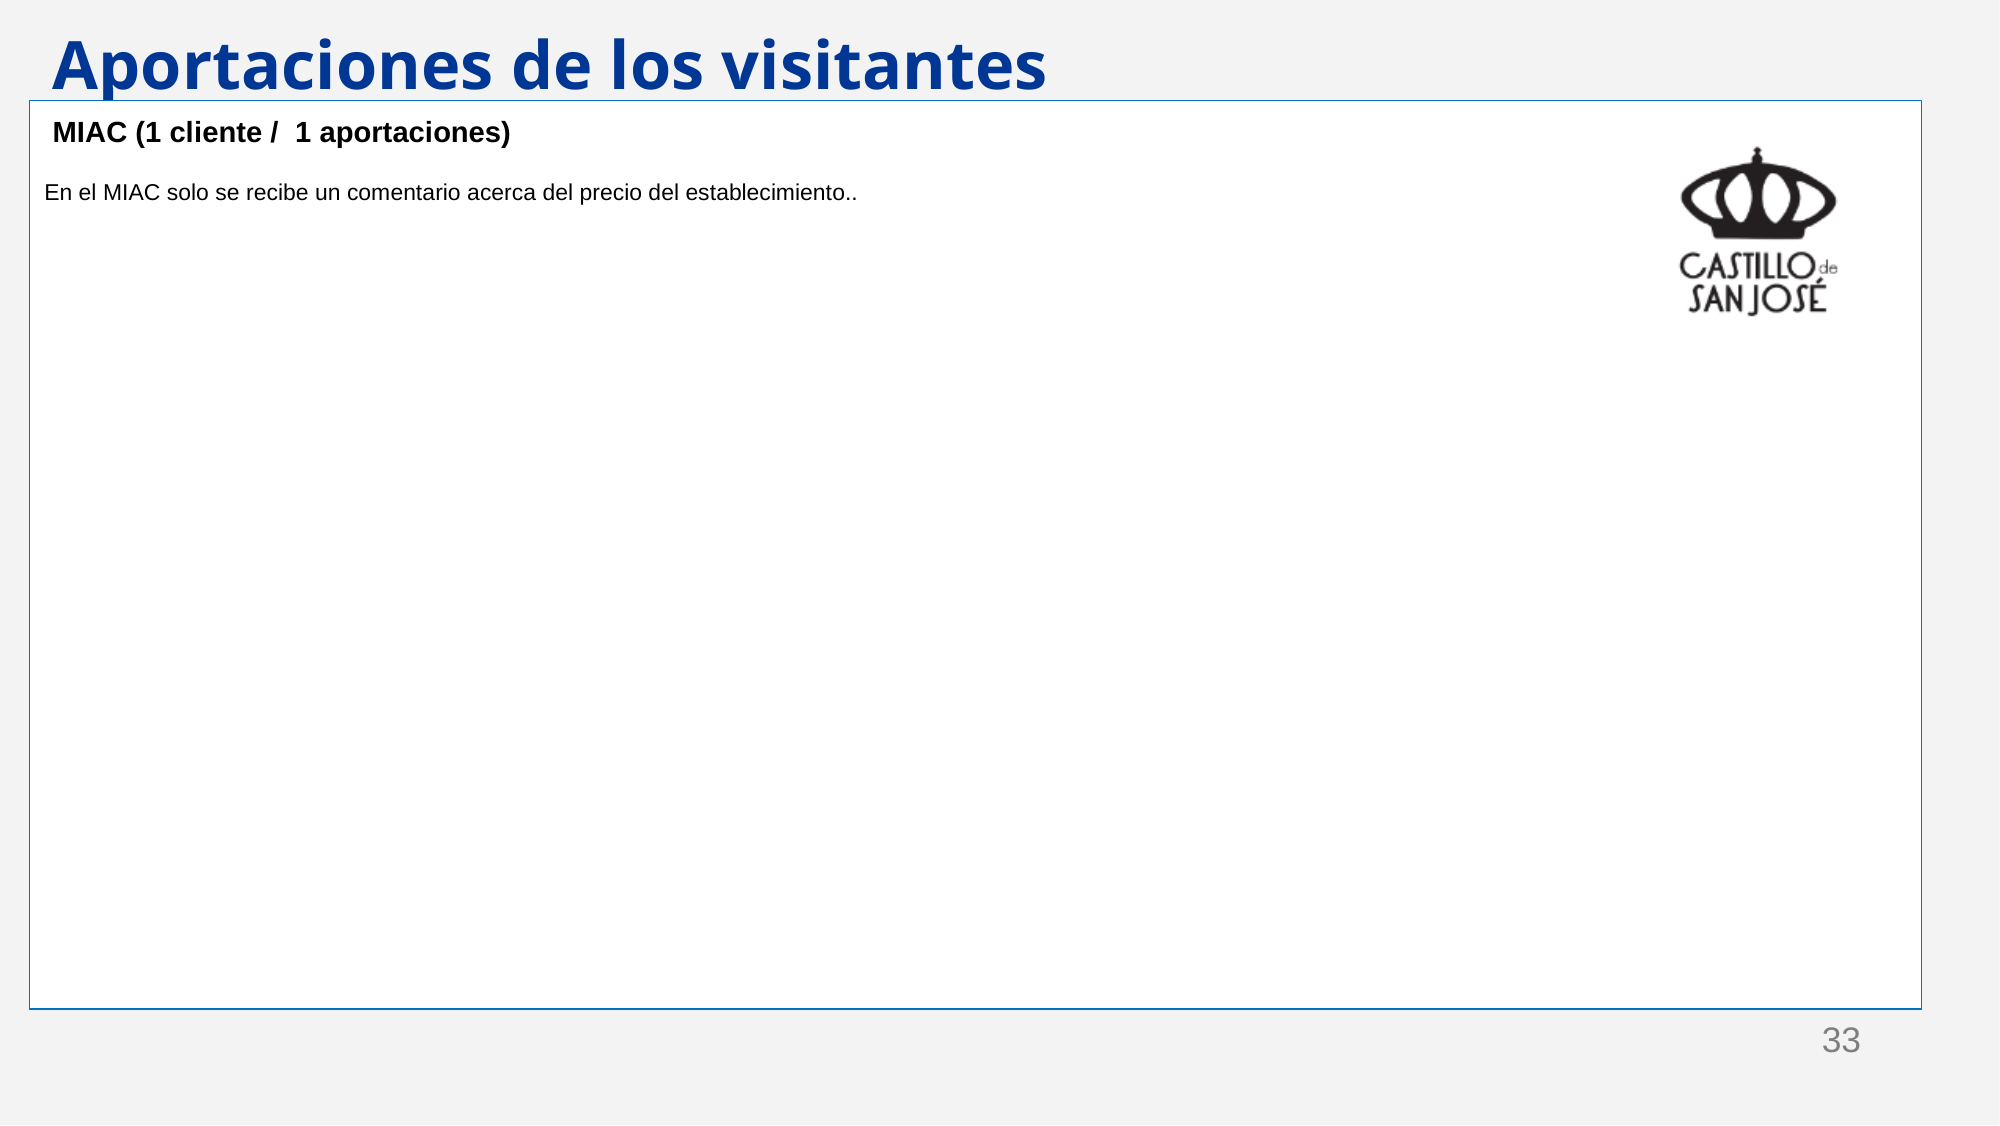

Aportaciones de los visitantes
 MIAC (1 cliente / 1 aportaciones)
En el MIAC solo se recibe un comentario acerca del precio del establecimiento..